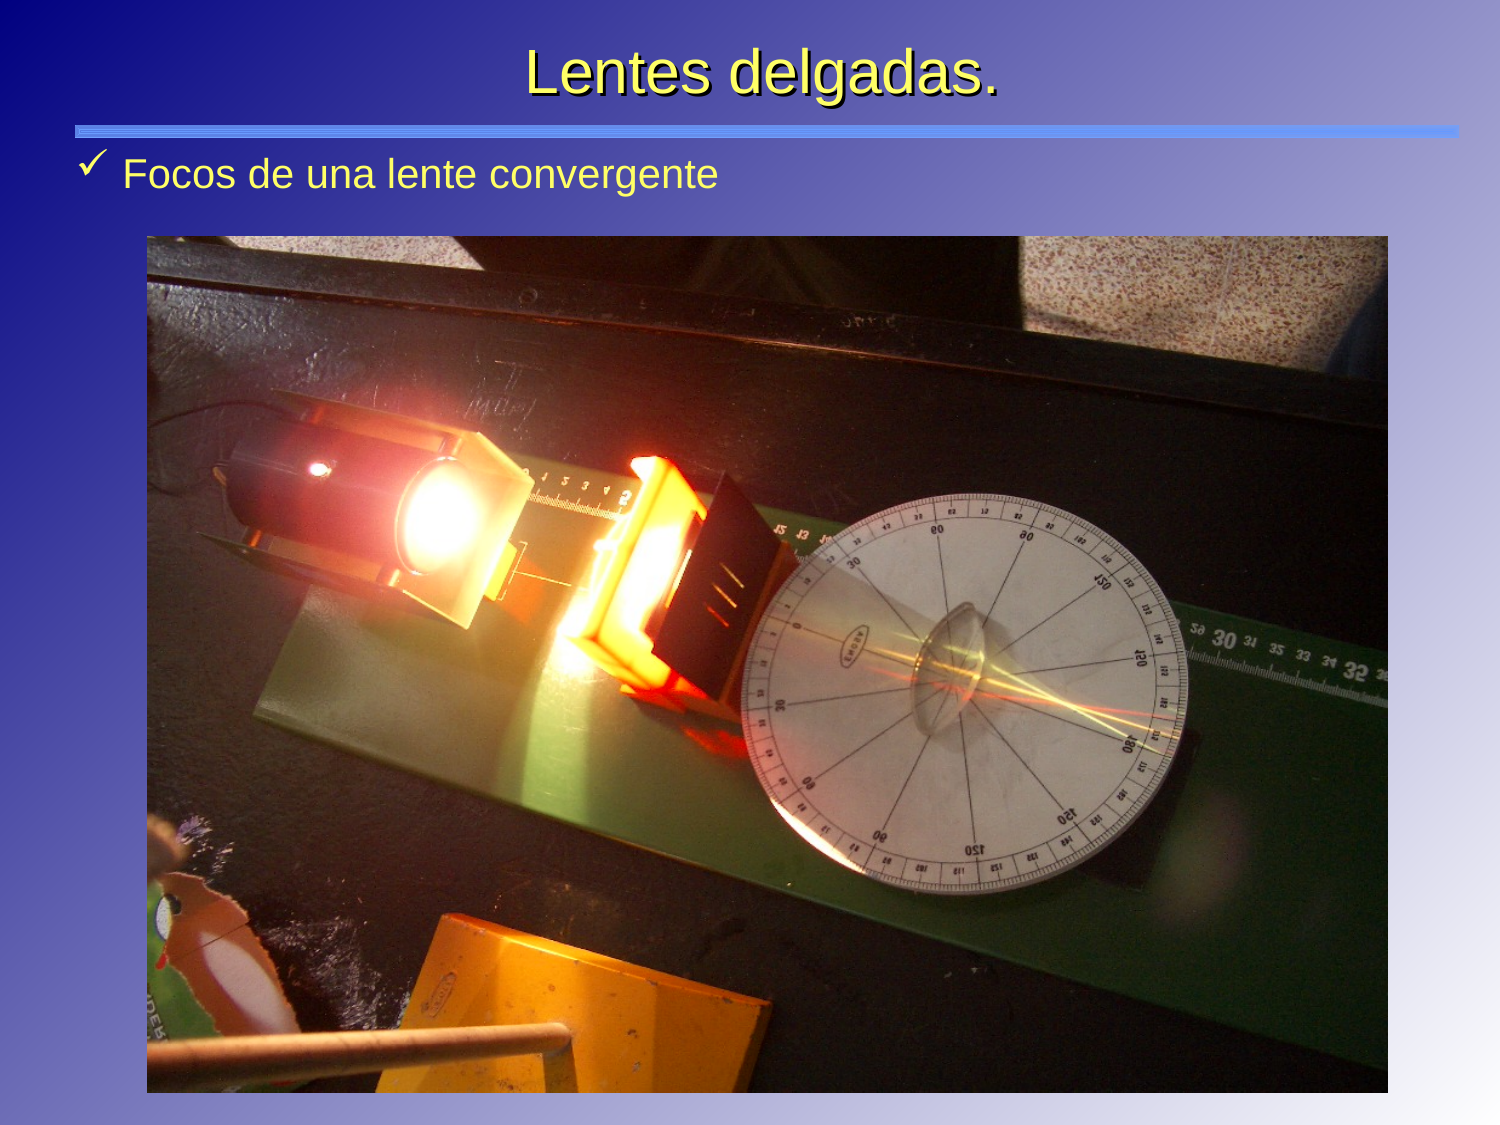

Lentes delgadas.
Focos de una lente convergente